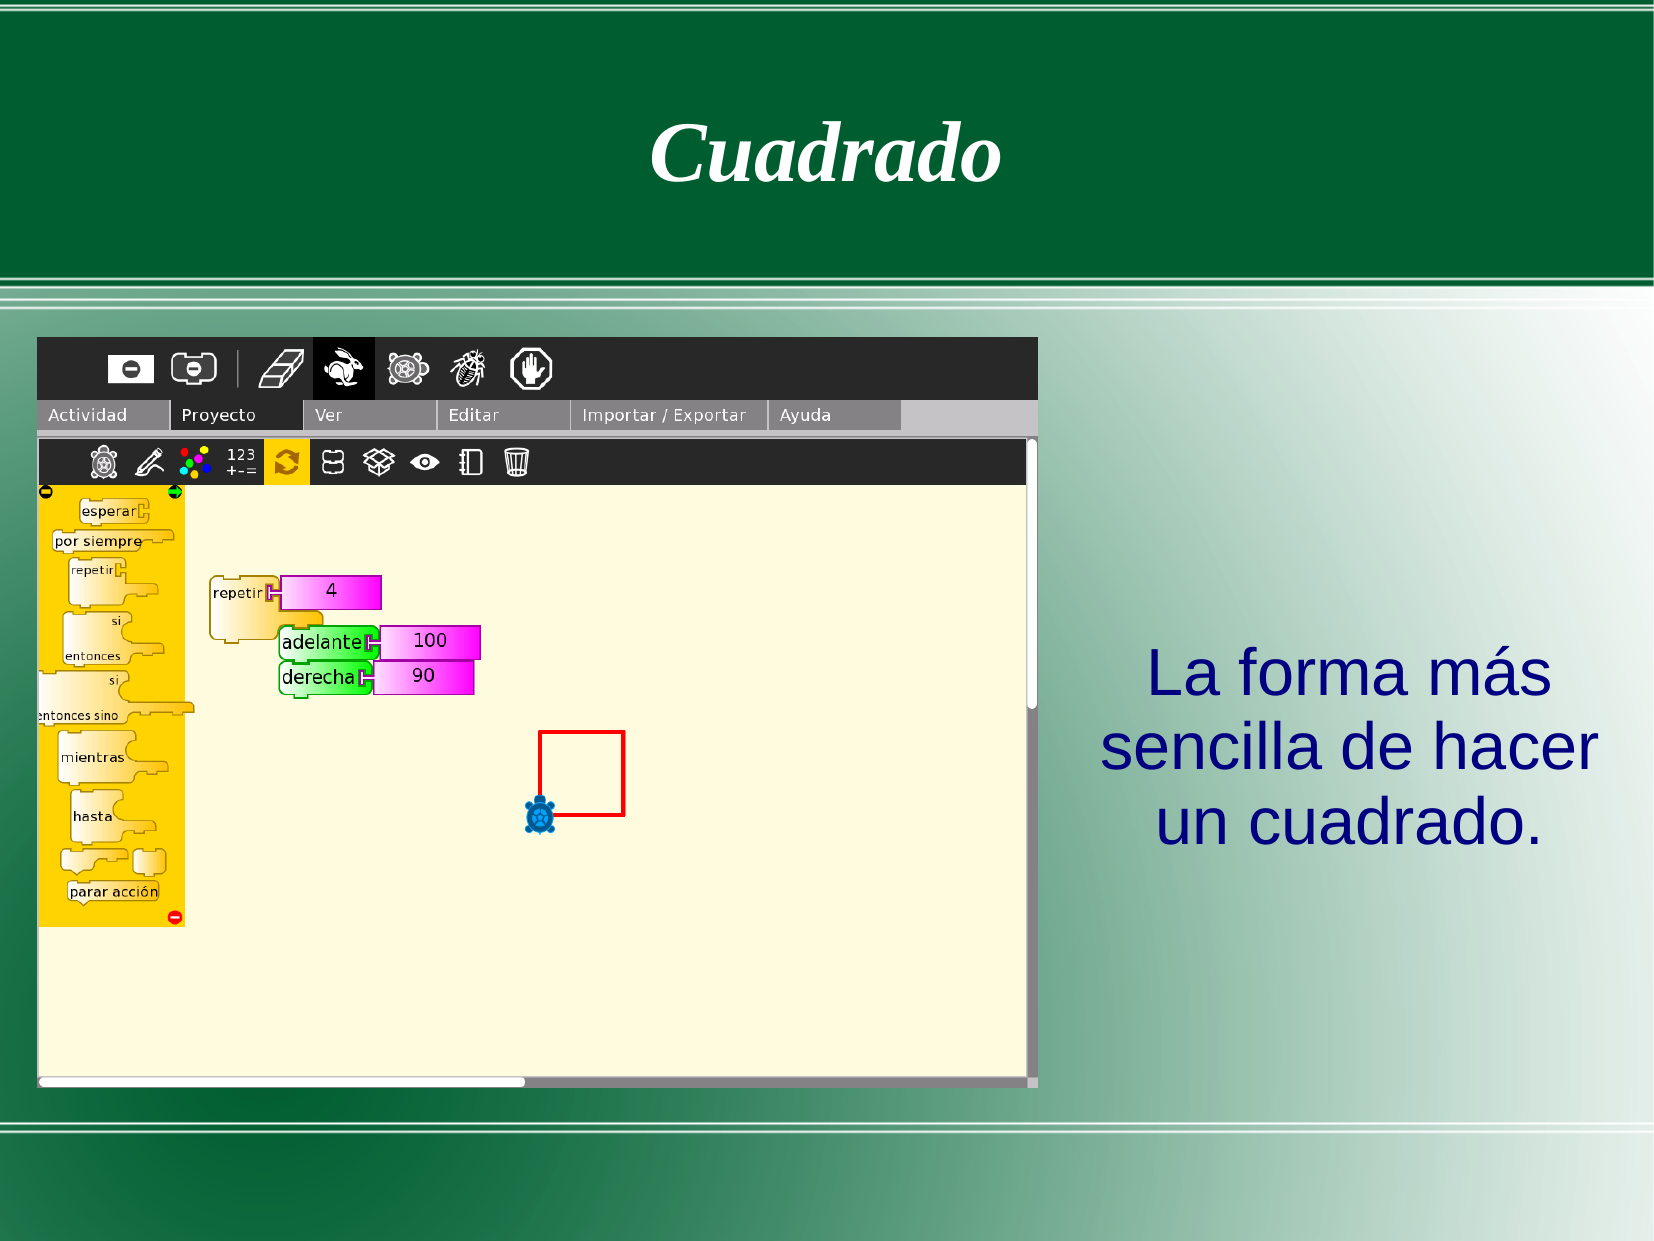

# Cuadrado
La forma más sencilla de hacer un cuadrado.